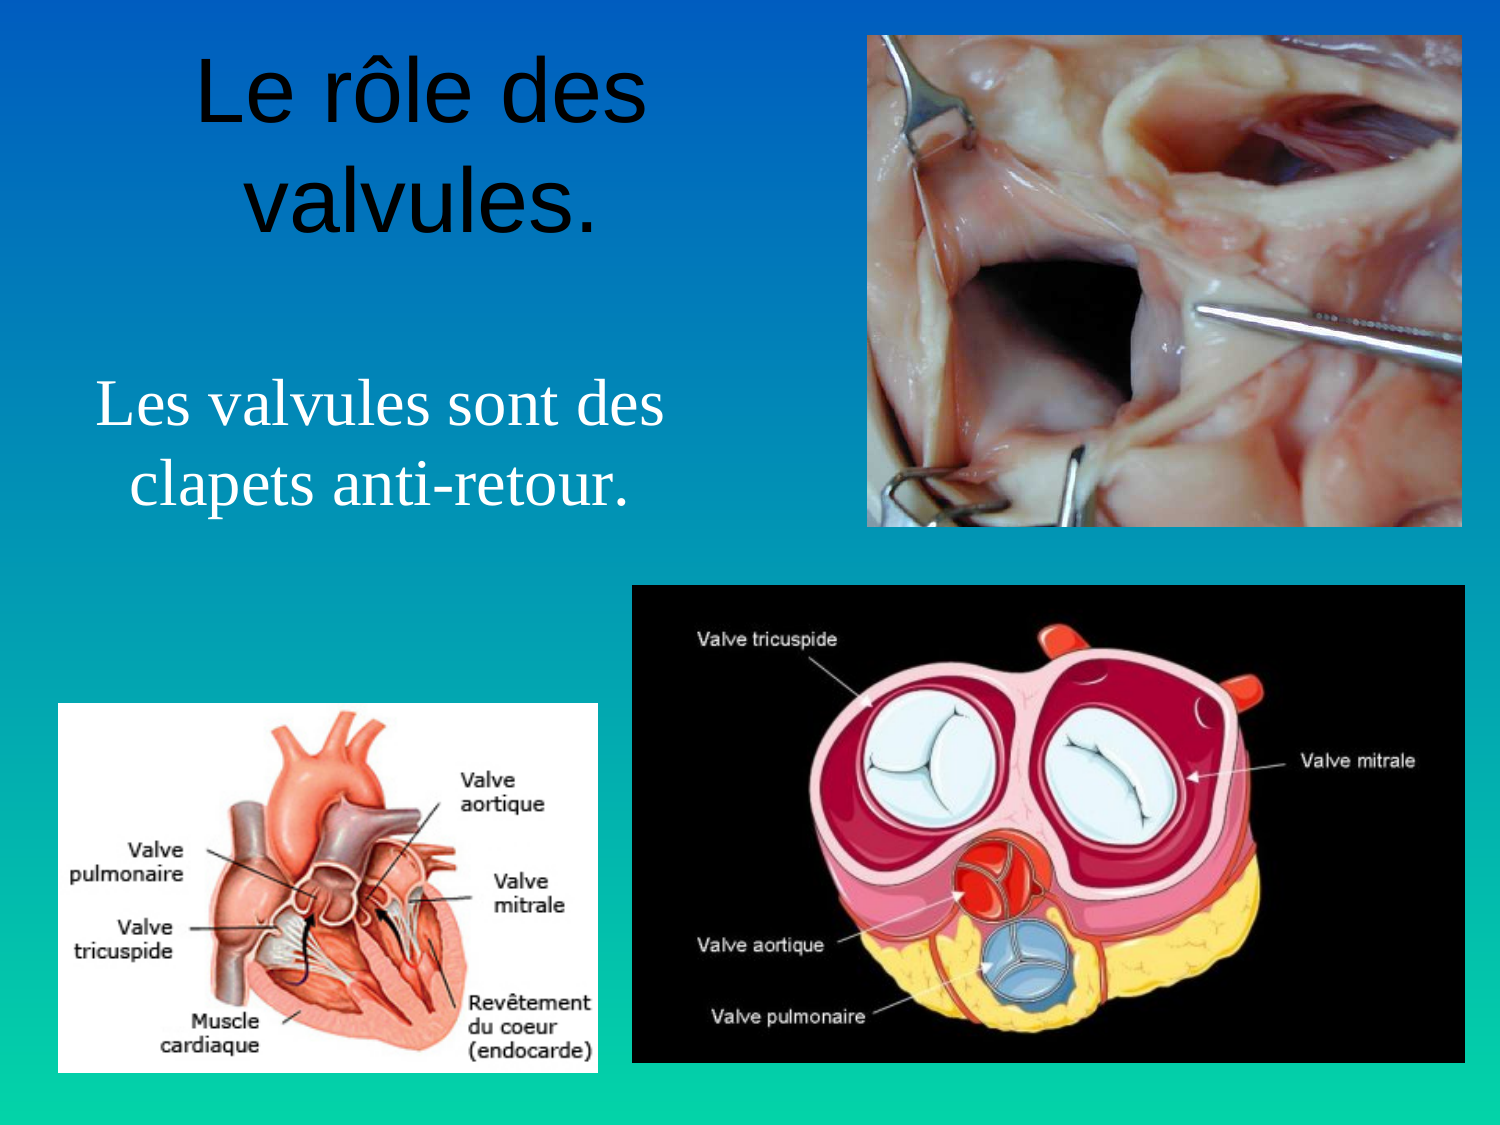

Le rôle des valvules.
Les valvules sont des clapets anti-retour.